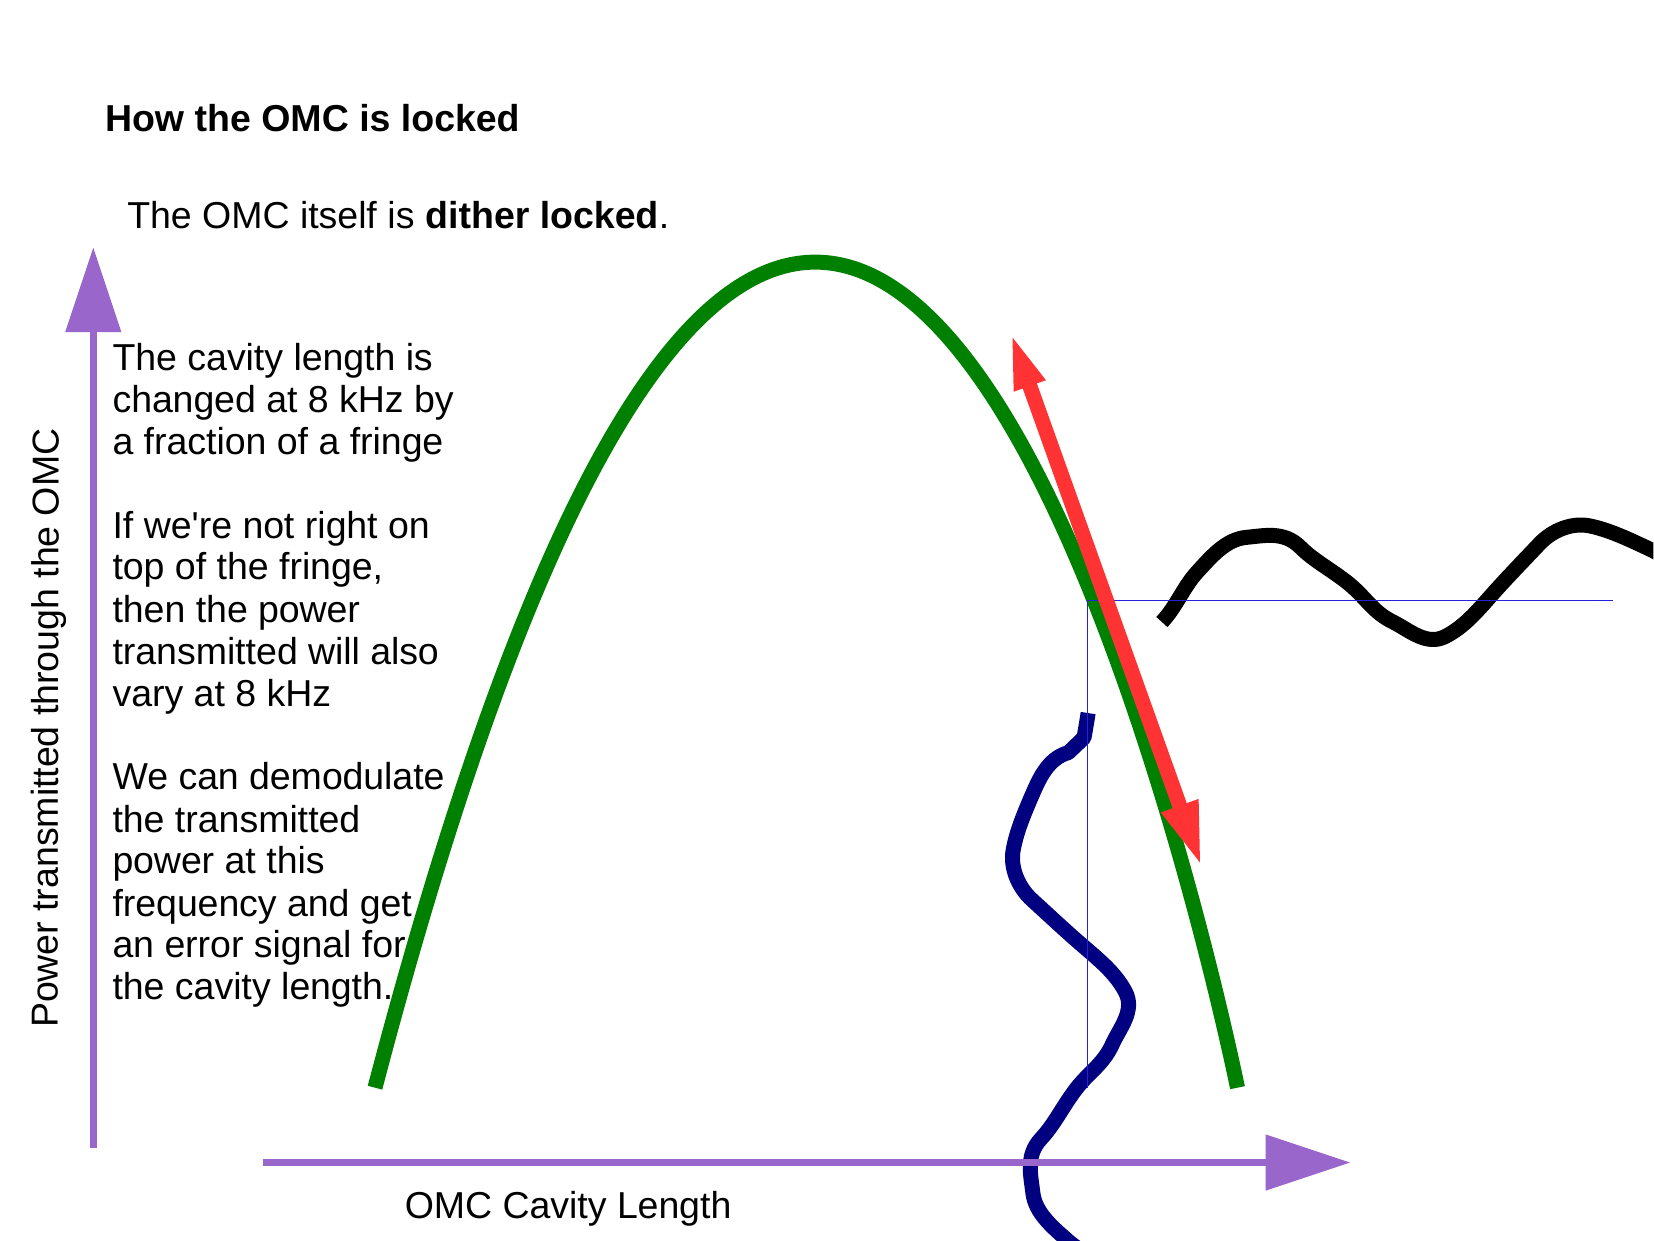

How the OMC is locked
The OMC itself is dither locked.
The cavity length is changed at 8 kHz by a fraction of a fringe
If we're not right on top of the fringe, then the power transmitted will also vary at 8 kHz
We can demodulate
the transmitted power at this frequency and get an error signal for the cavity length.
Power transmitted through the OMC
OMC Cavity Length